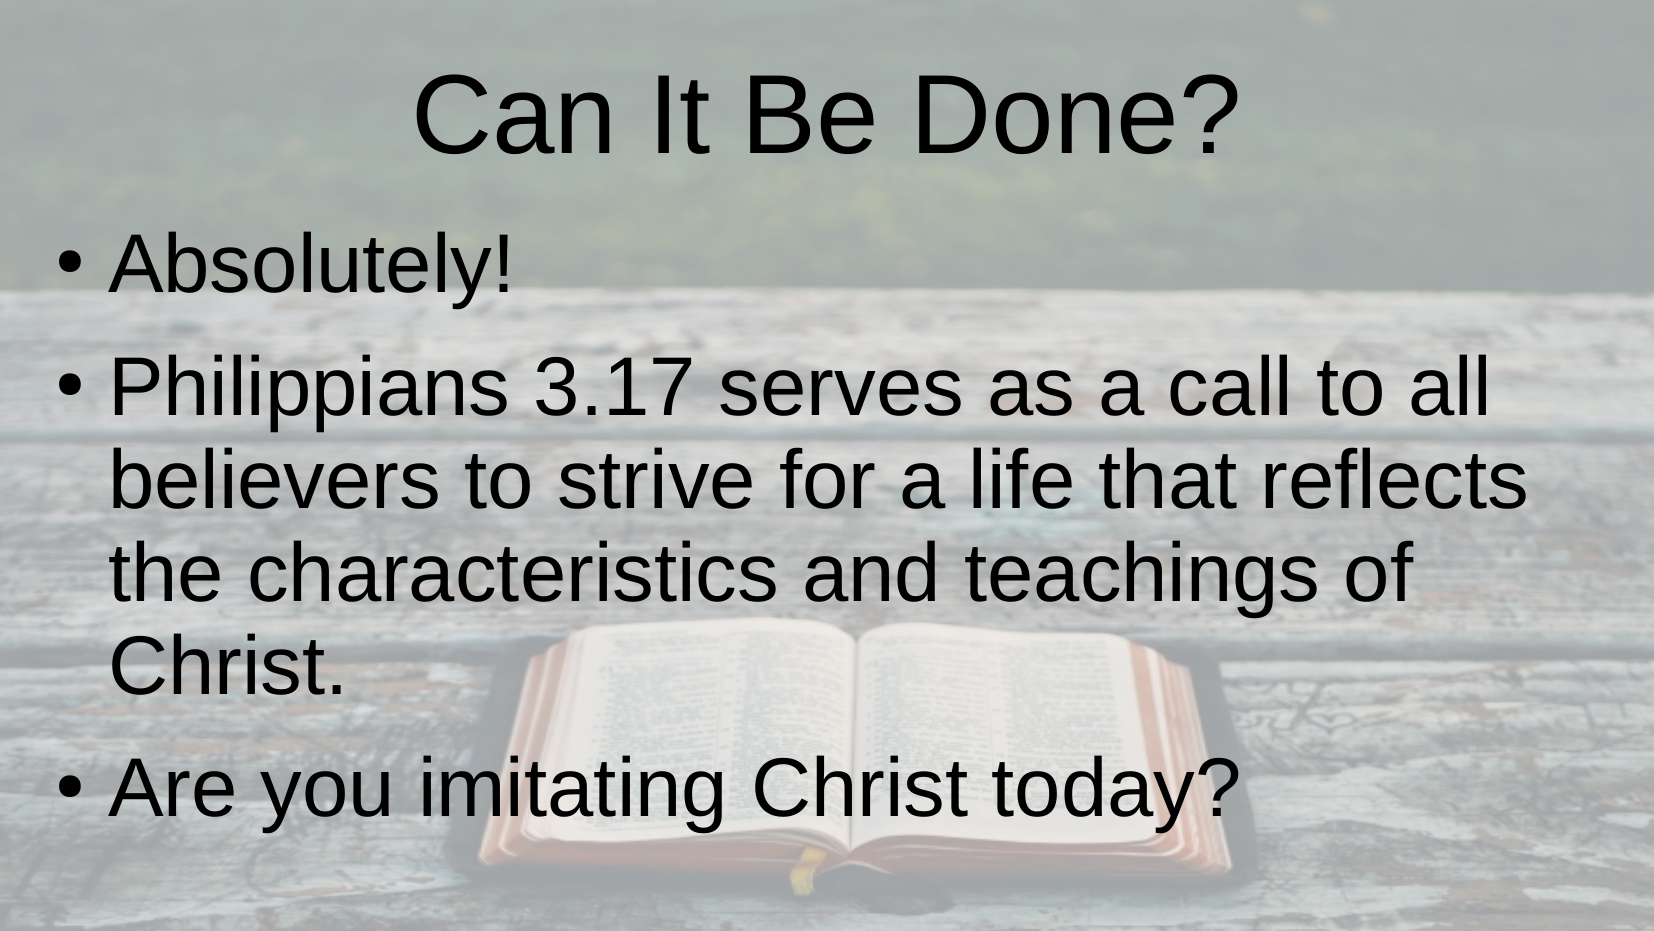

# Can It Be Done?
Absolutely!
Philippians 3.17 serves as a call to all believers to strive for a life that reflects the characteristics and teachings of Christ.
Are you imitating Christ today?